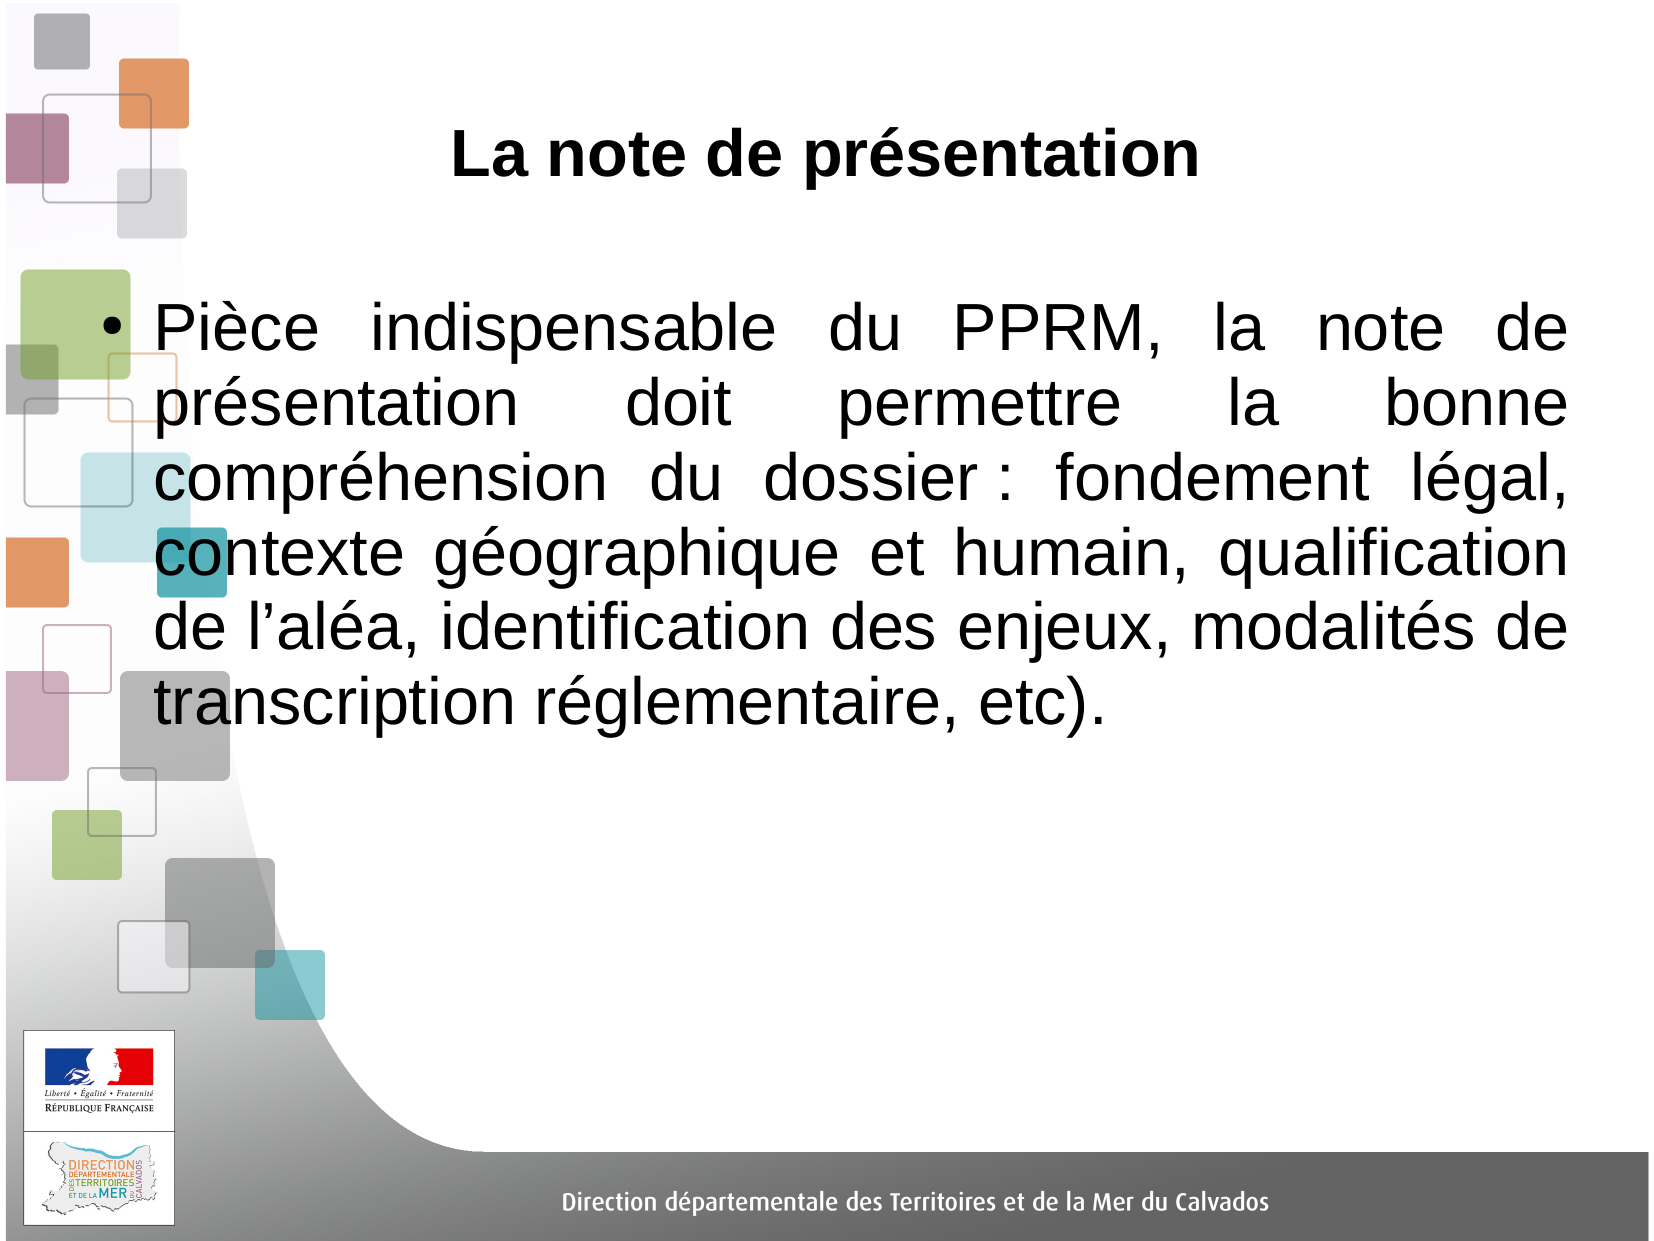

# La note de présentation
Pièce indispensable du PPRM, la note de présentation doit permettre la bonne compréhension du dossier : fondement légal, contexte géographique et humain, qualification de l’aléa, identification des enjeux, modalités de transcription réglementaire, etc).
41